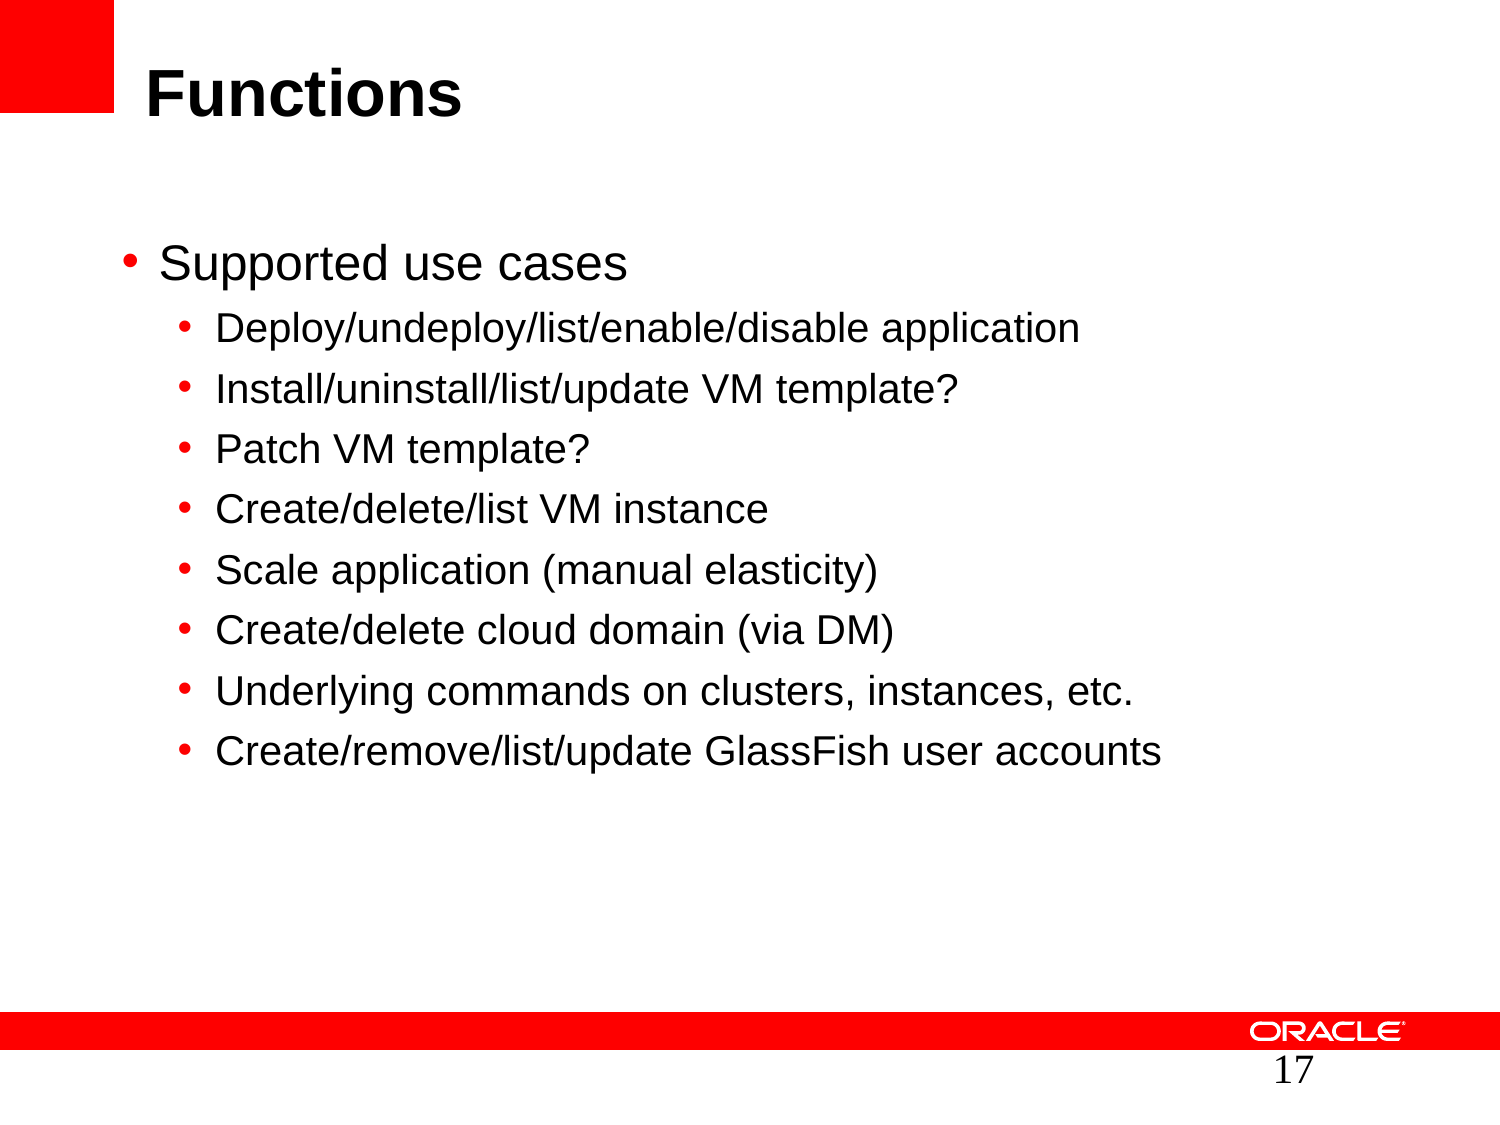

# Functions
Supported use cases
Deploy/undeploy/list/enable/disable application
Install/uninstall/list/update VM template?
Patch VM template?
Create/delete/list VM instance
Scale application (manual elasticity)
Create/delete cloud domain (via DM)
Underlying commands on clusters, instances, etc.
Create/remove/list/update GlassFish user accounts
17